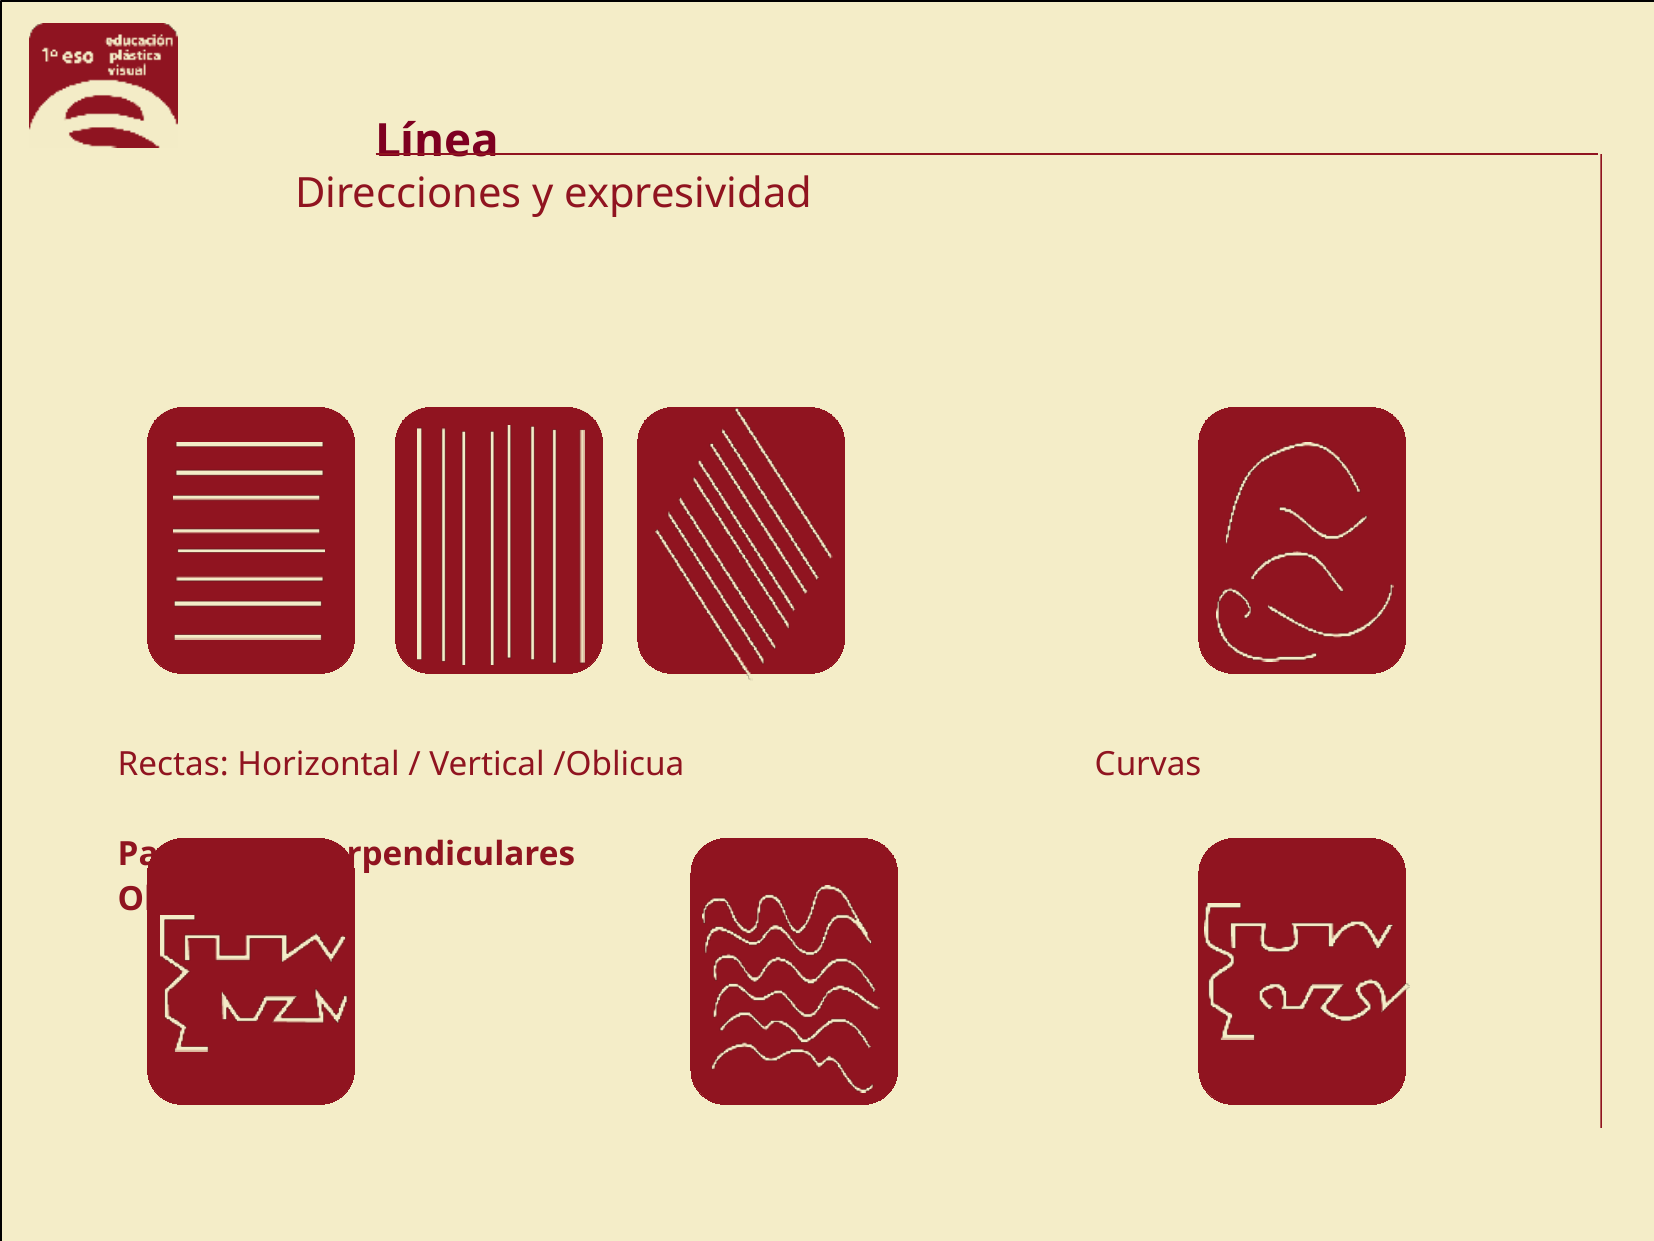

Línea
Direcciones y expresividad
Rectas: Horizontal / Vertical /Oblicua						 Curvas
Paralelas y perpendiculares
Oblicuas a 45º
 Quebrada.					 Ondulada.					 Mixta
#